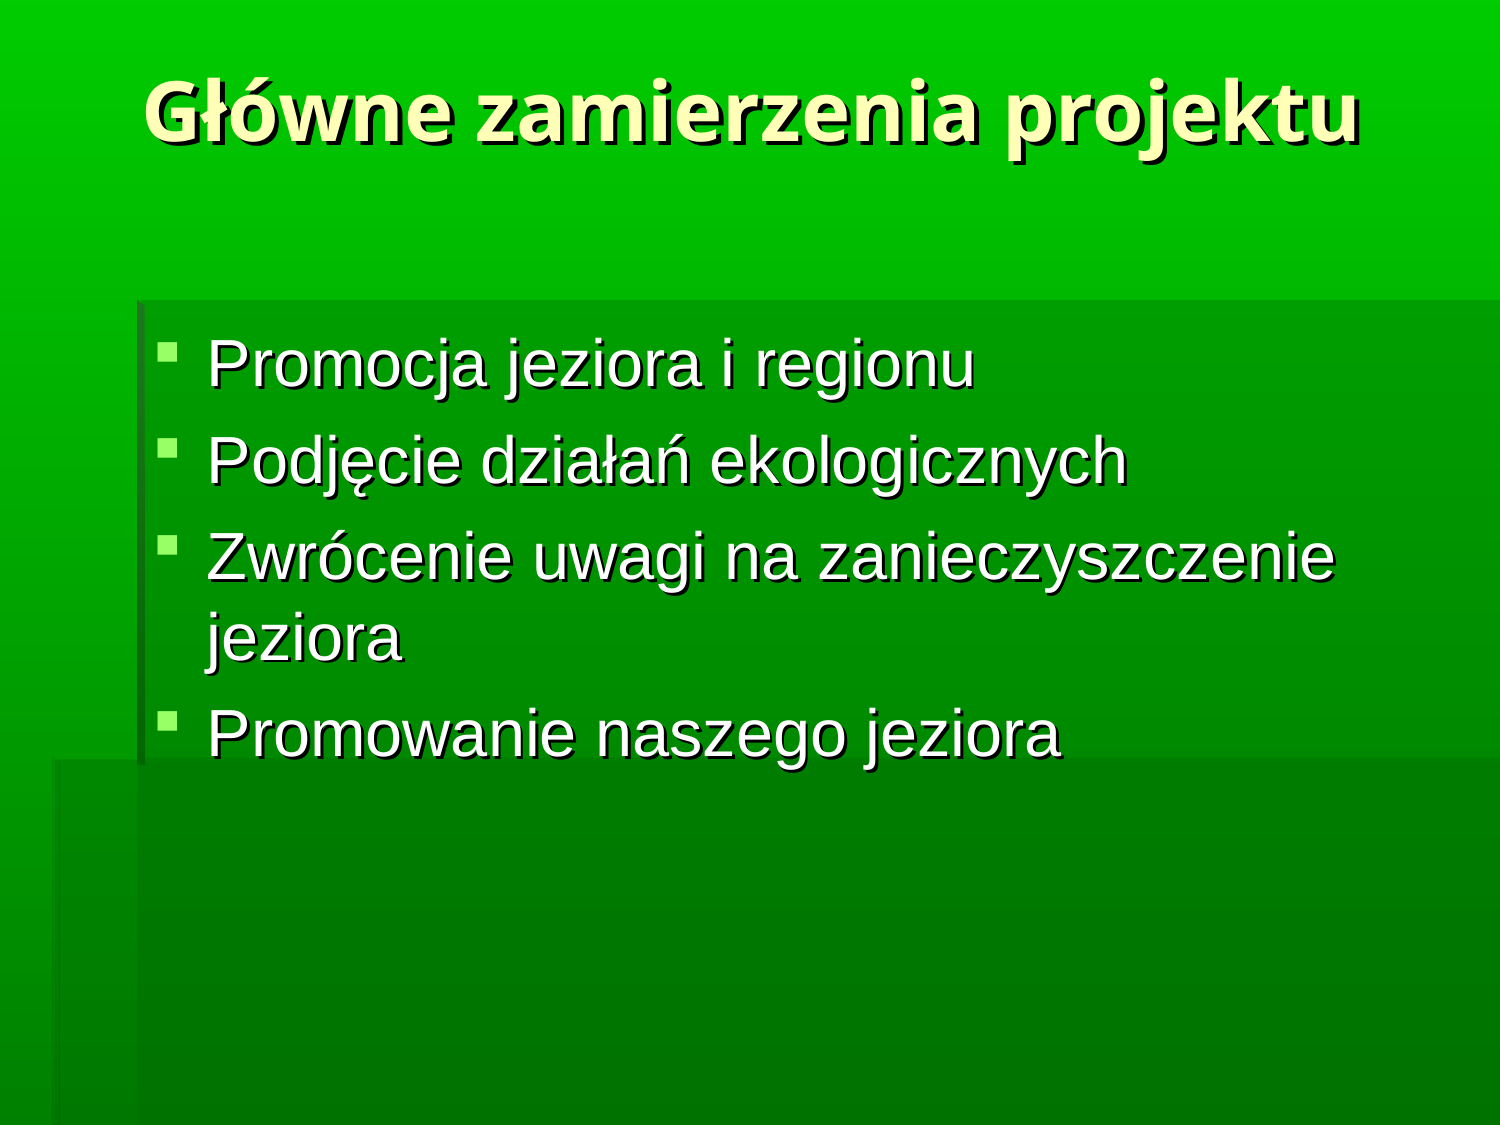

# Główne zamierzenia projektu
Promocja jeziora i regionu
Podjęcie działań ekologicznych
Zwrócenie uwagi na zanieczyszczenie jeziora
Promowanie naszego jeziora